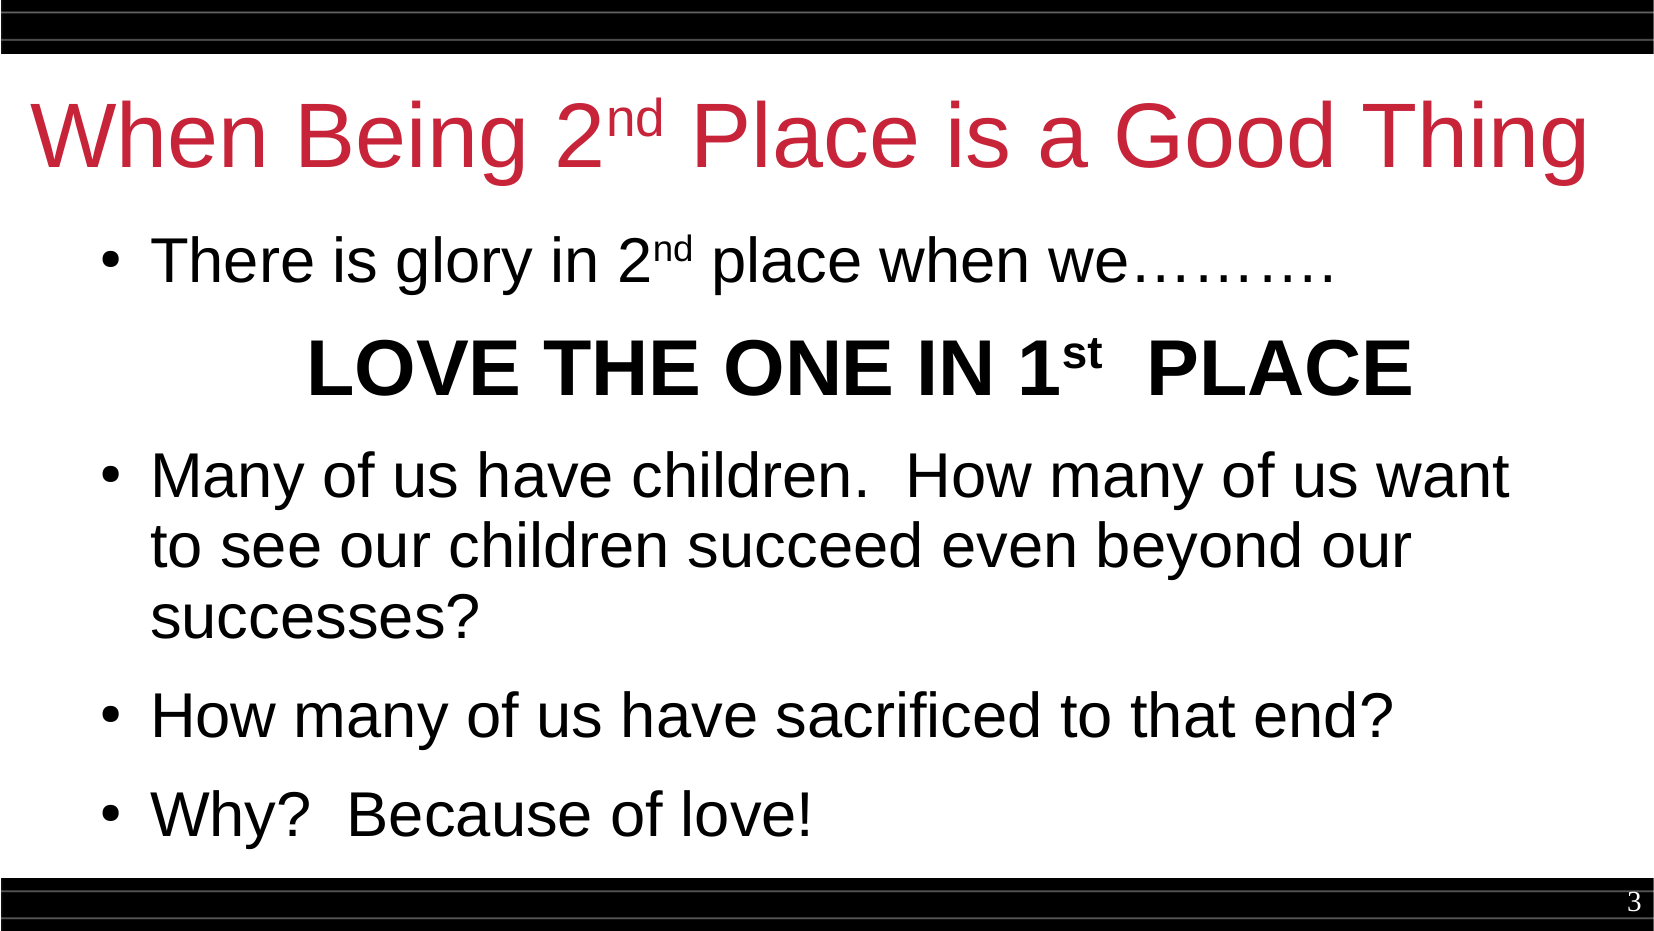

# When Being 2nd Place is a Good Thing
There is glory in 2nd place when we……….
LOVE THE ONE IN 1st PLACE
Many of us have children. How many of us want to see our children succeed even beyond our successes?
How many of us have sacrificed to that end?
Why? Because of love!